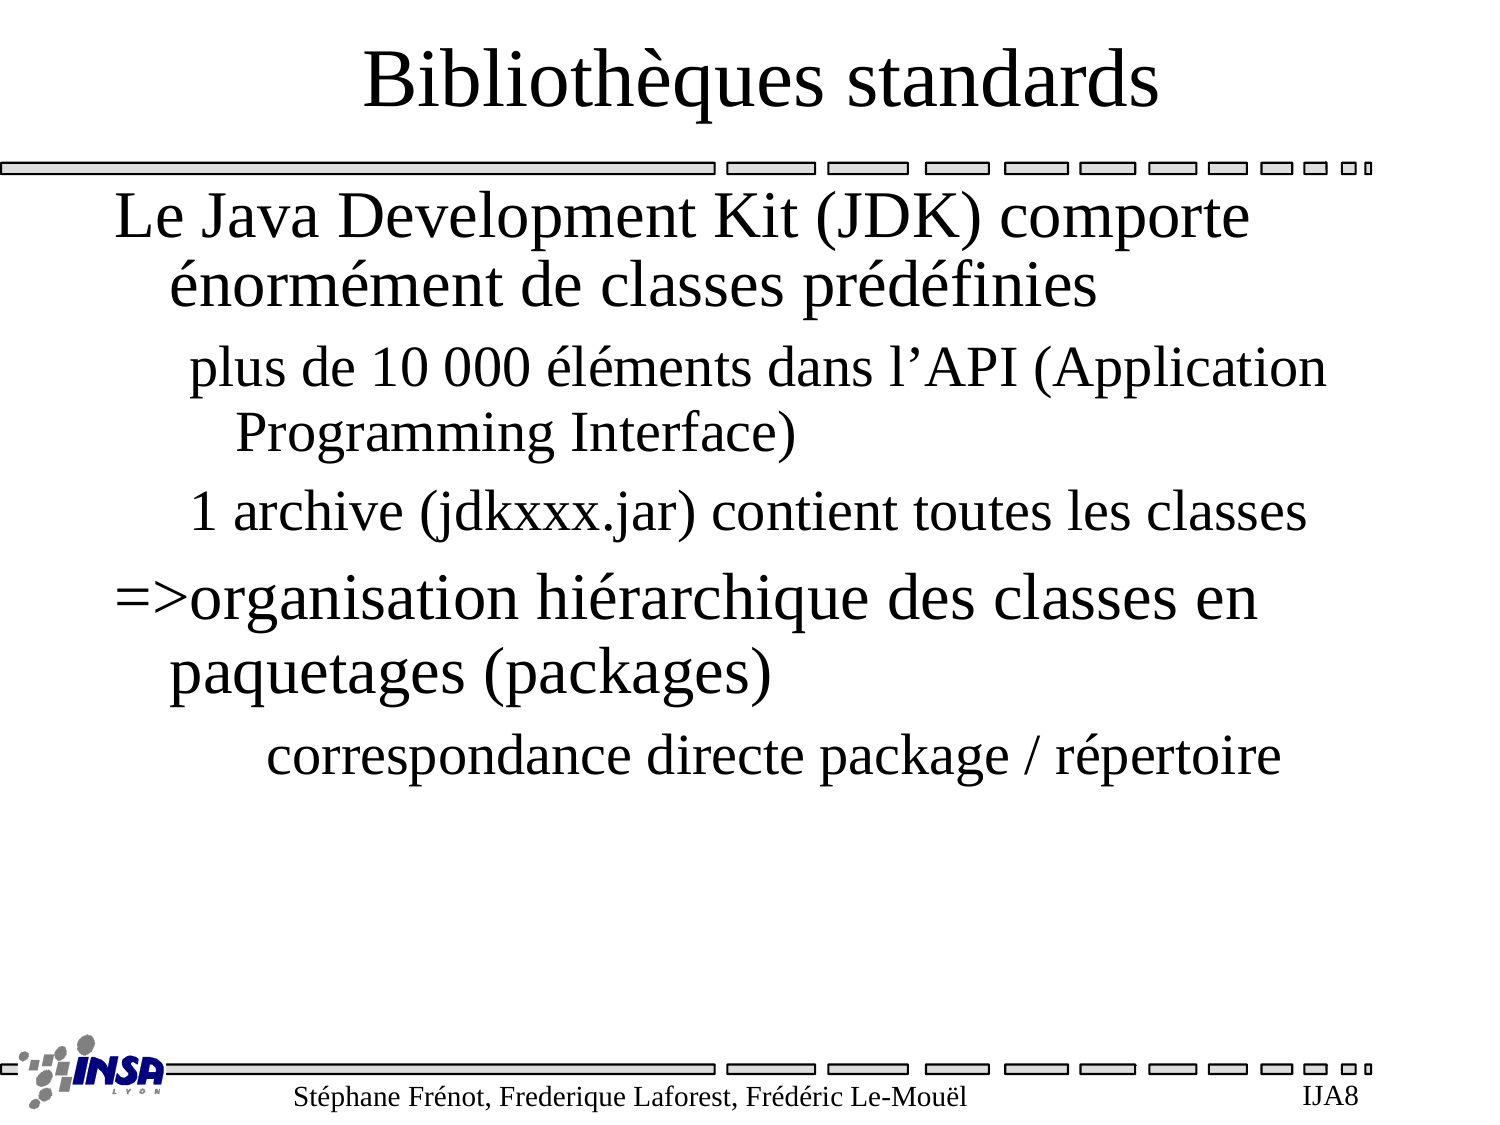

# Bibliothèques standards
Le Java Development Kit (JDK) comporte énormément de classes prédéfinies
plus de 10 000 éléments dans l’API (Application Programming Interface)
1 archive (jdkxxx.jar) contient toutes les classes
=>organisation hiérarchique des classes en paquetages (packages)
correspondance directe package / répertoire